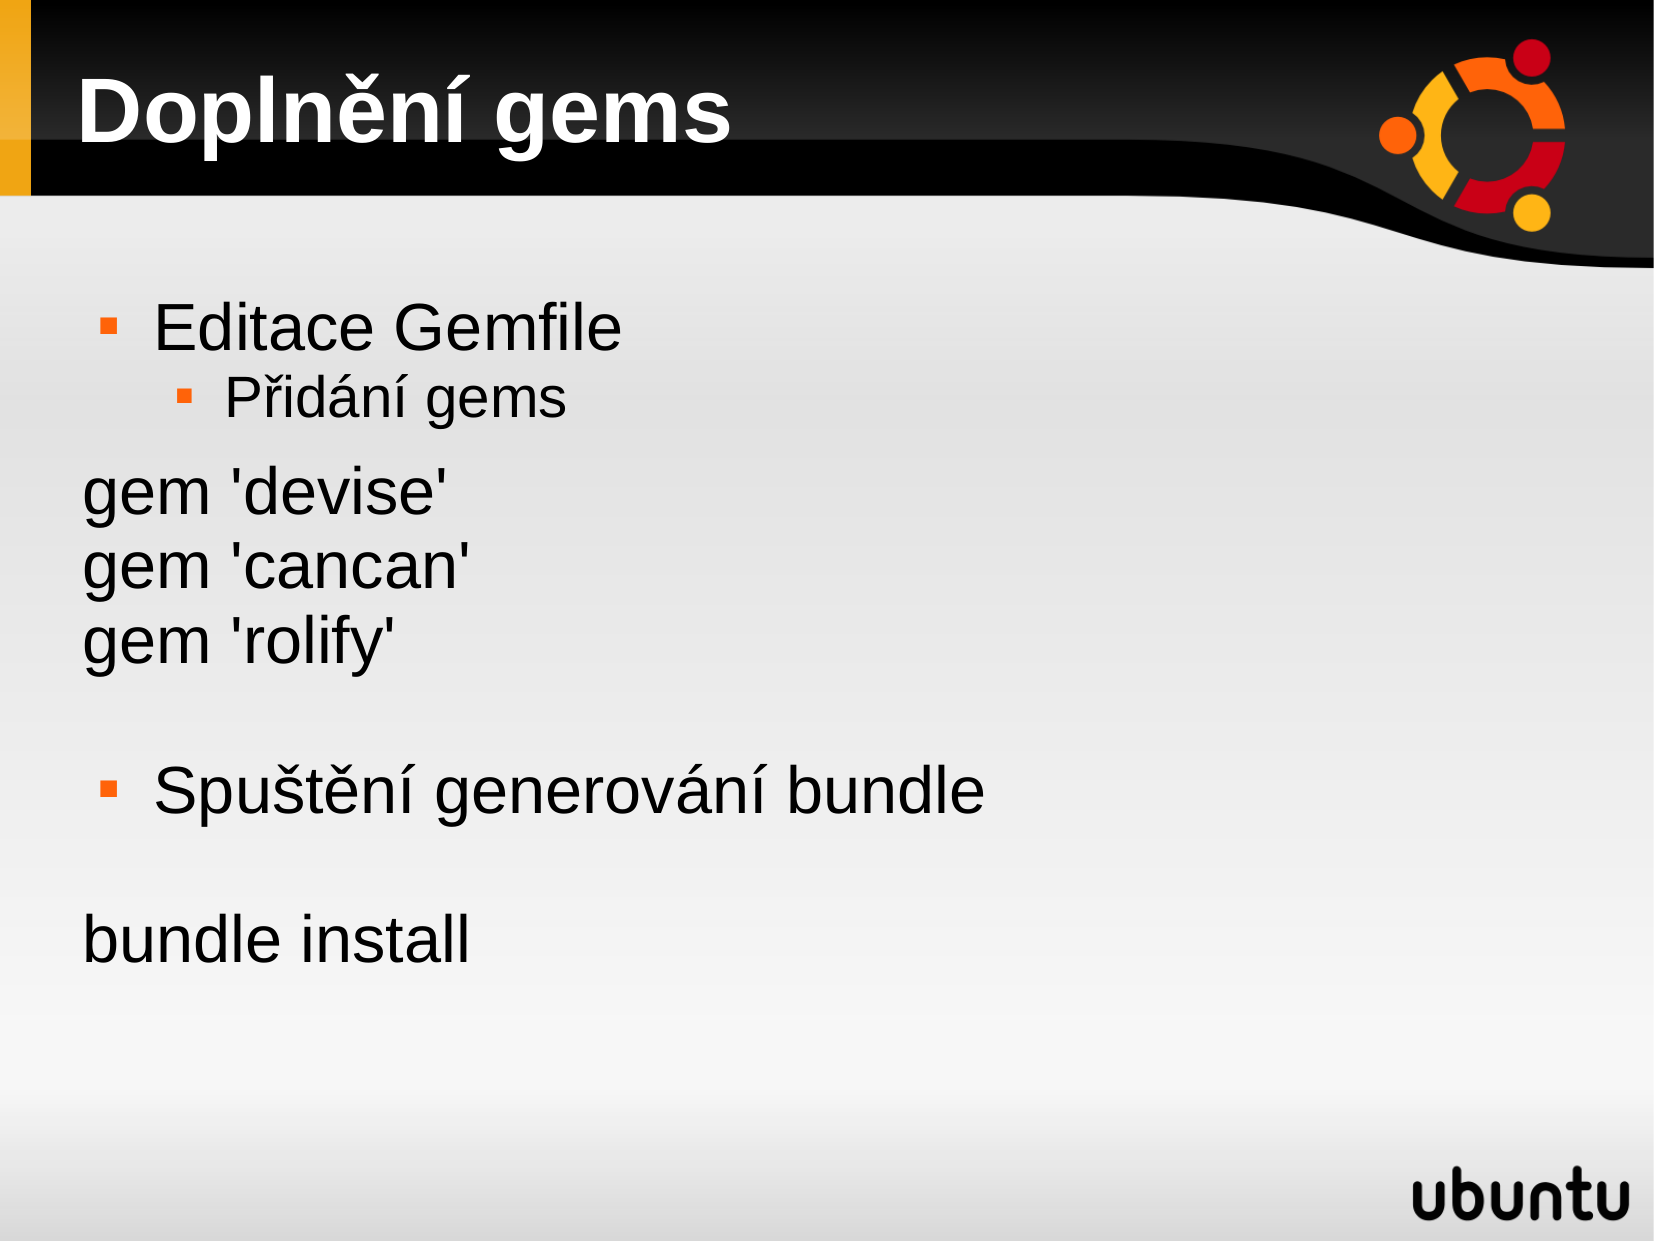

# Doplnění gems
Editace Gemfile
Přidání gems
gem 'devise'
gem 'cancan'
gem 'rolify'
Spuštění generování bundle
bundle install